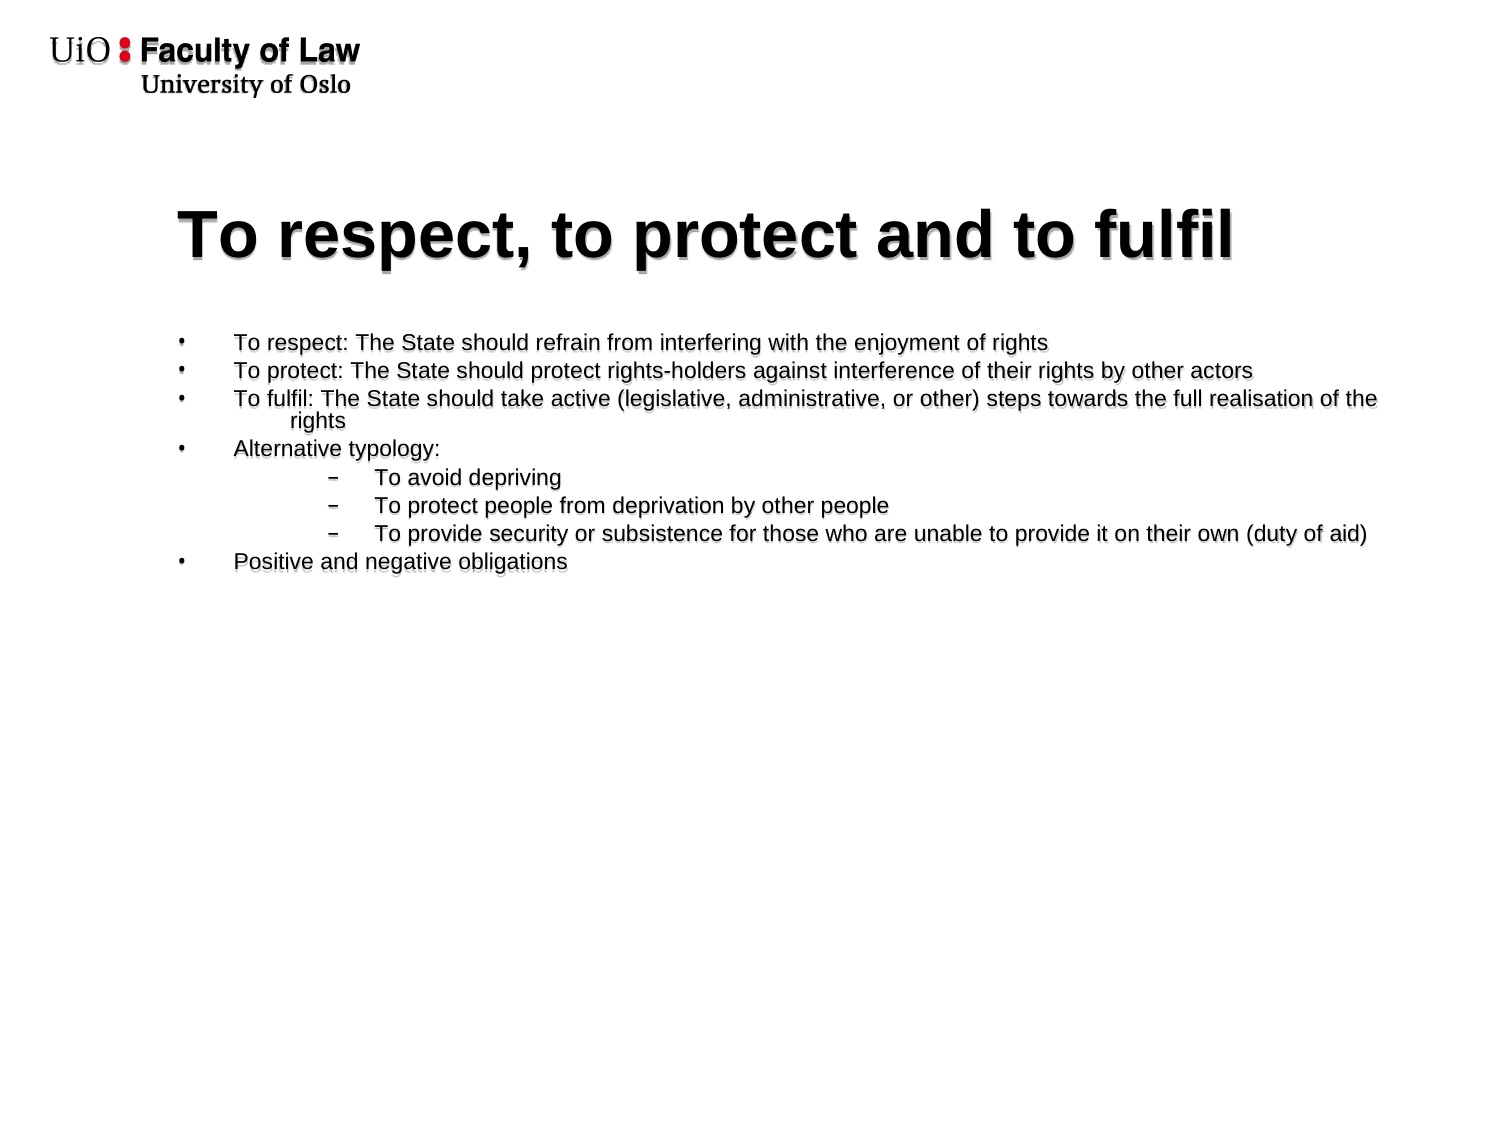

# To respect, to protect and to fulfil
To respect: The State should refrain from interfering with the enjoyment of rights
To protect: The State should protect rights-holders against interference of their rights by other actors
To fulfil: The State should take active (legislative, administrative, or other) steps towards the full realisation of the rights
Alternative typology:
To avoid depriving
To protect people from deprivation by other people
To provide security or subsistence for those who are unable to provide it on their own (duty of aid)
Positive and negative obligations